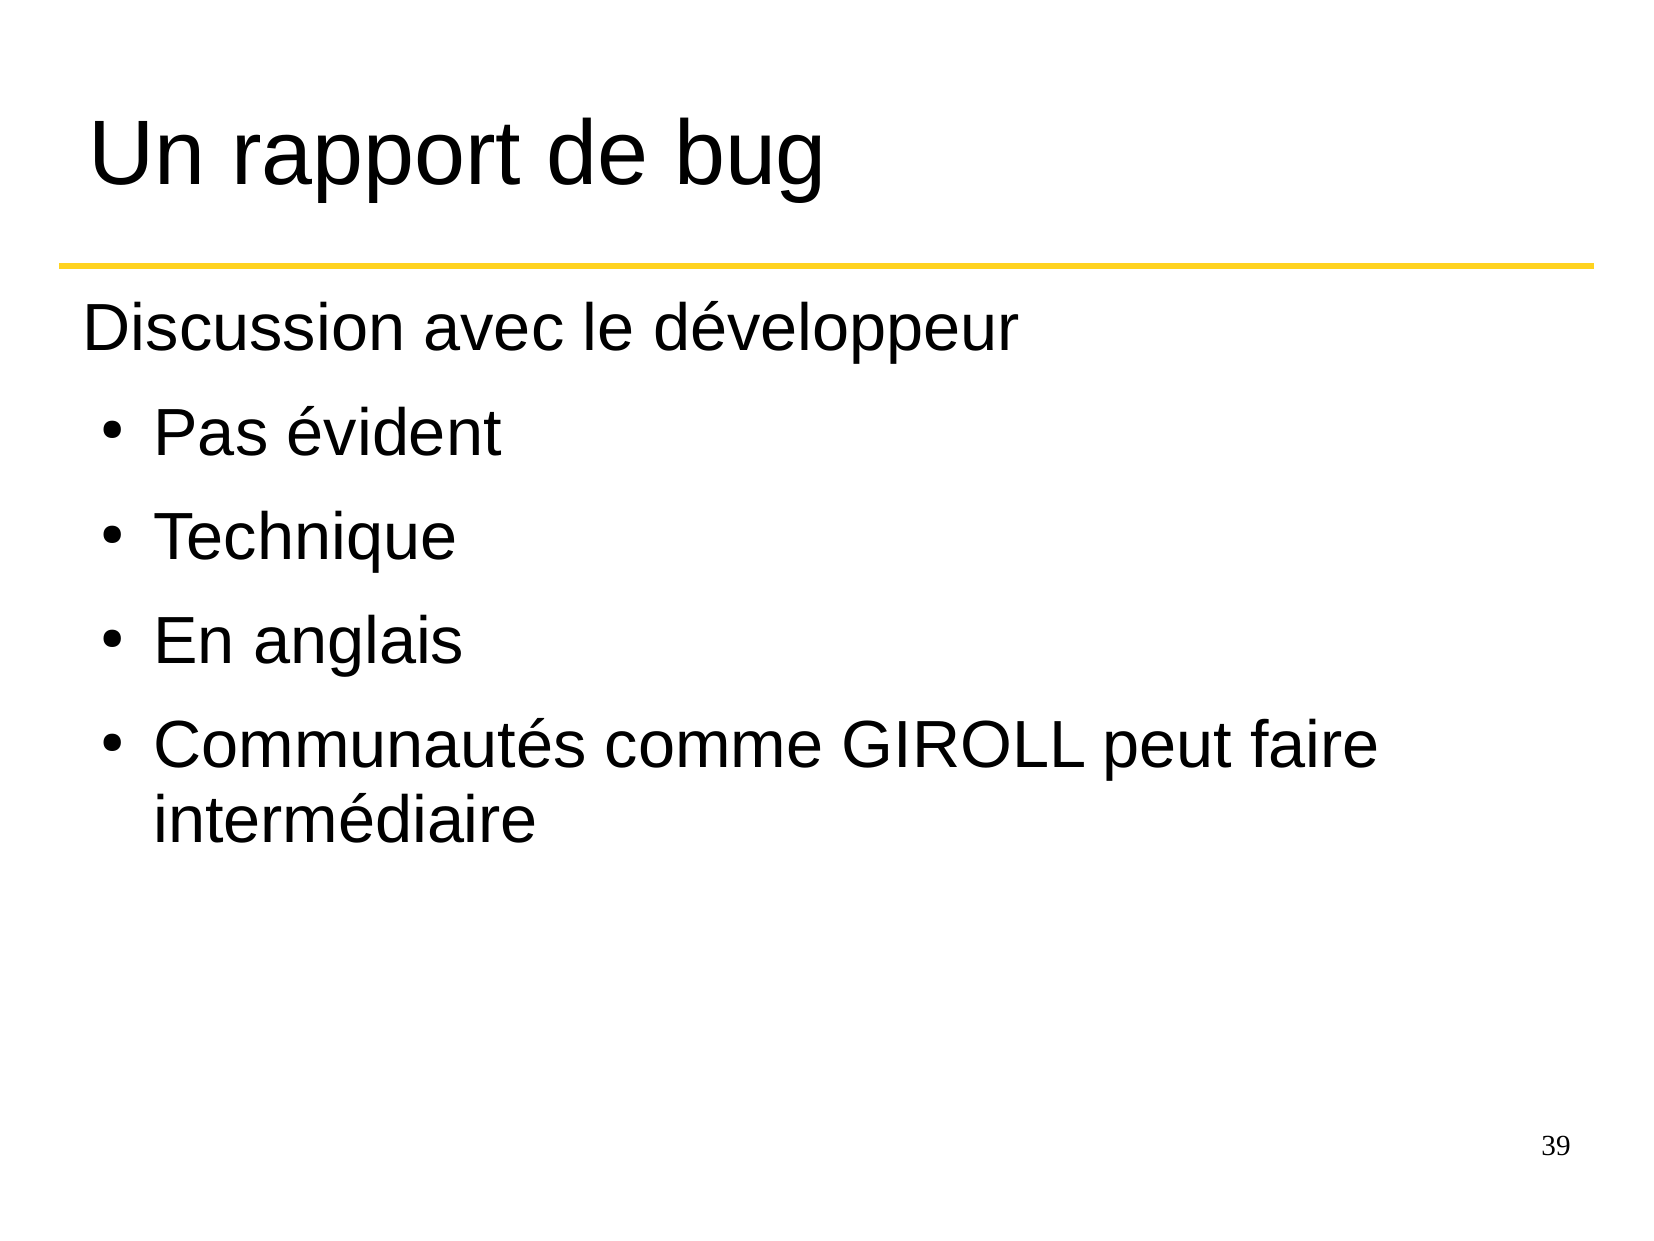

# Un rapport de bug
Discussion avec le développeur
Pas évident
Technique
En anglais
Communautés comme GIROLL peut faire intermédiaire
39